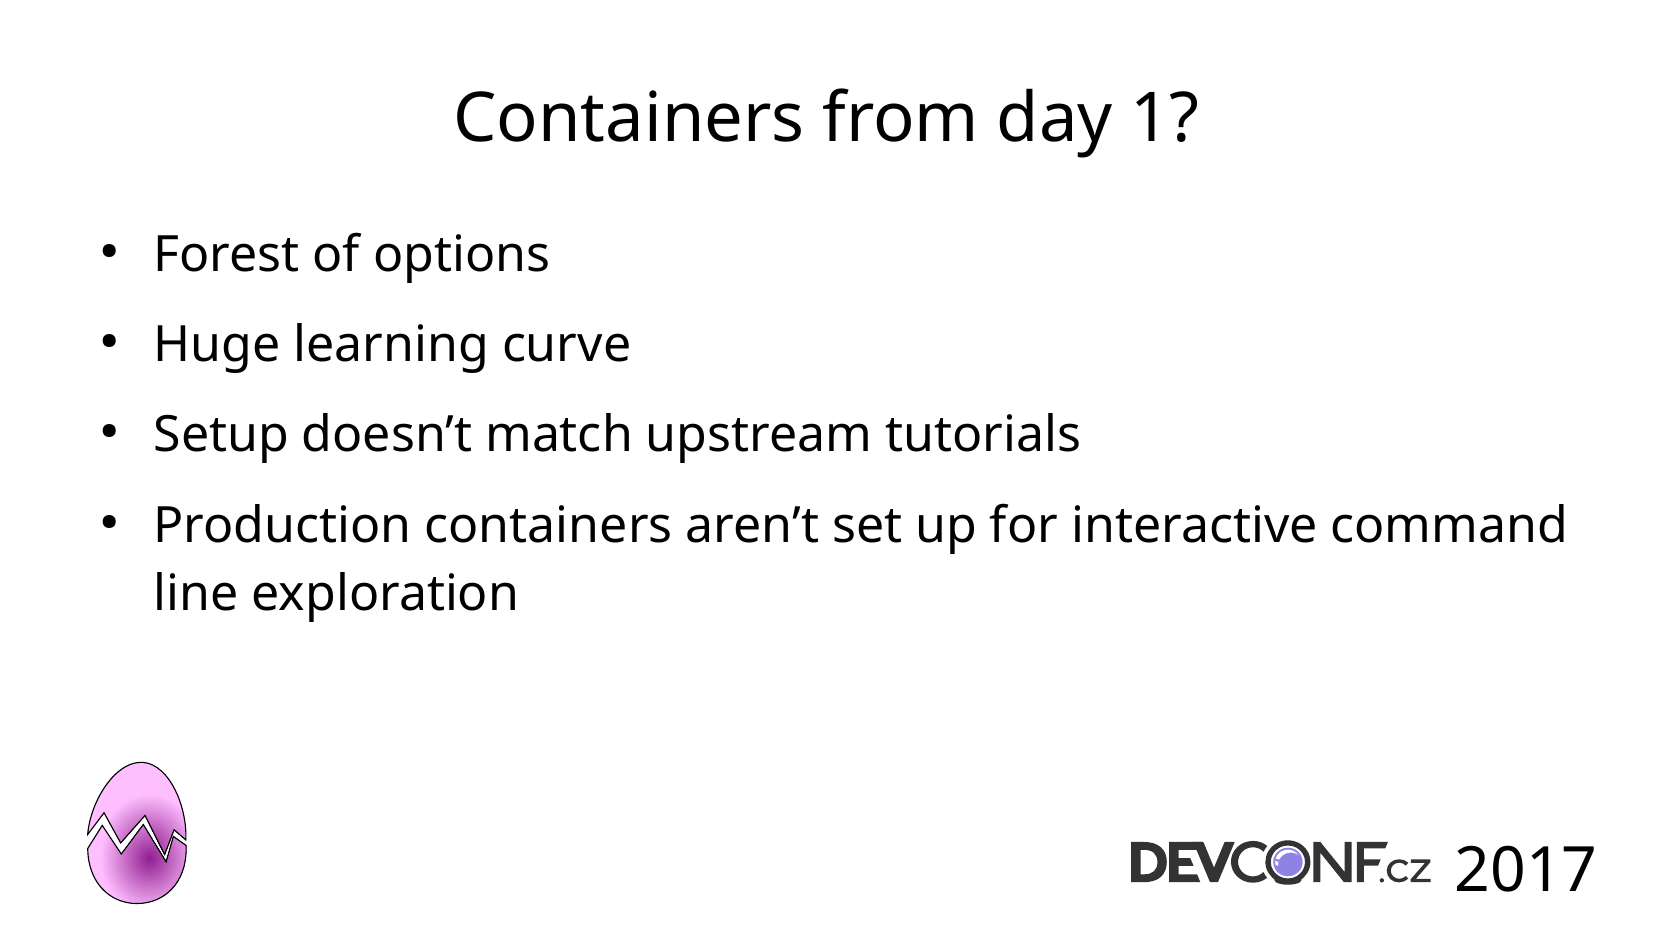

# Containers from day 1?
Forest of options
Huge learning curve
Setup doesn’t match upstream tutorials
Production containers aren’t set up for interactive command line exploration